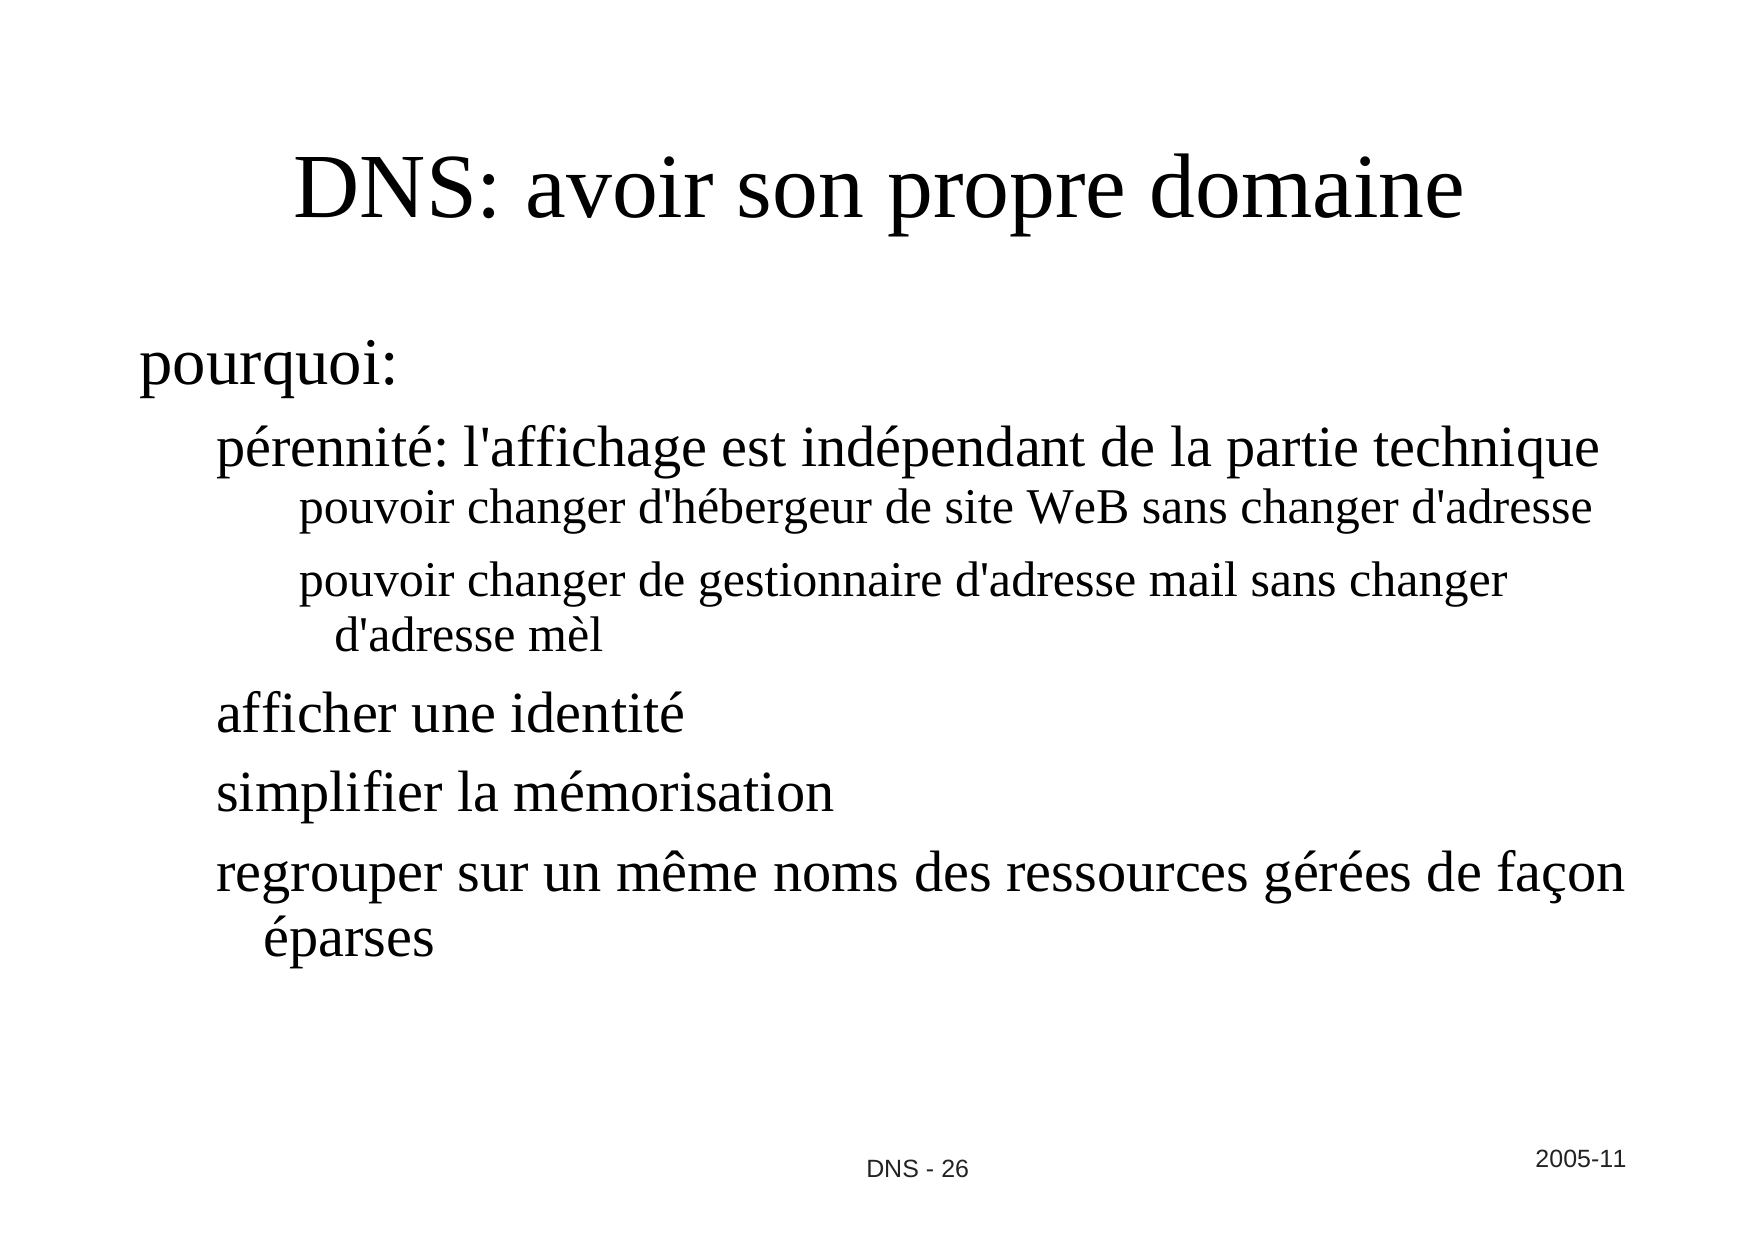

# DNS: avoir son propre domaine
pourquoi:
pérennité: l'affichage est indépendant de la partie technique
pouvoir changer d'hébergeur de site WeB sans changer d'adresse
pouvoir changer de gestionnaire d'adresse mail sans changer d'adresse mèl
afficher une identité
simplifier la mémorisation
regrouper sur un même noms des ressources gérées de façon éparses